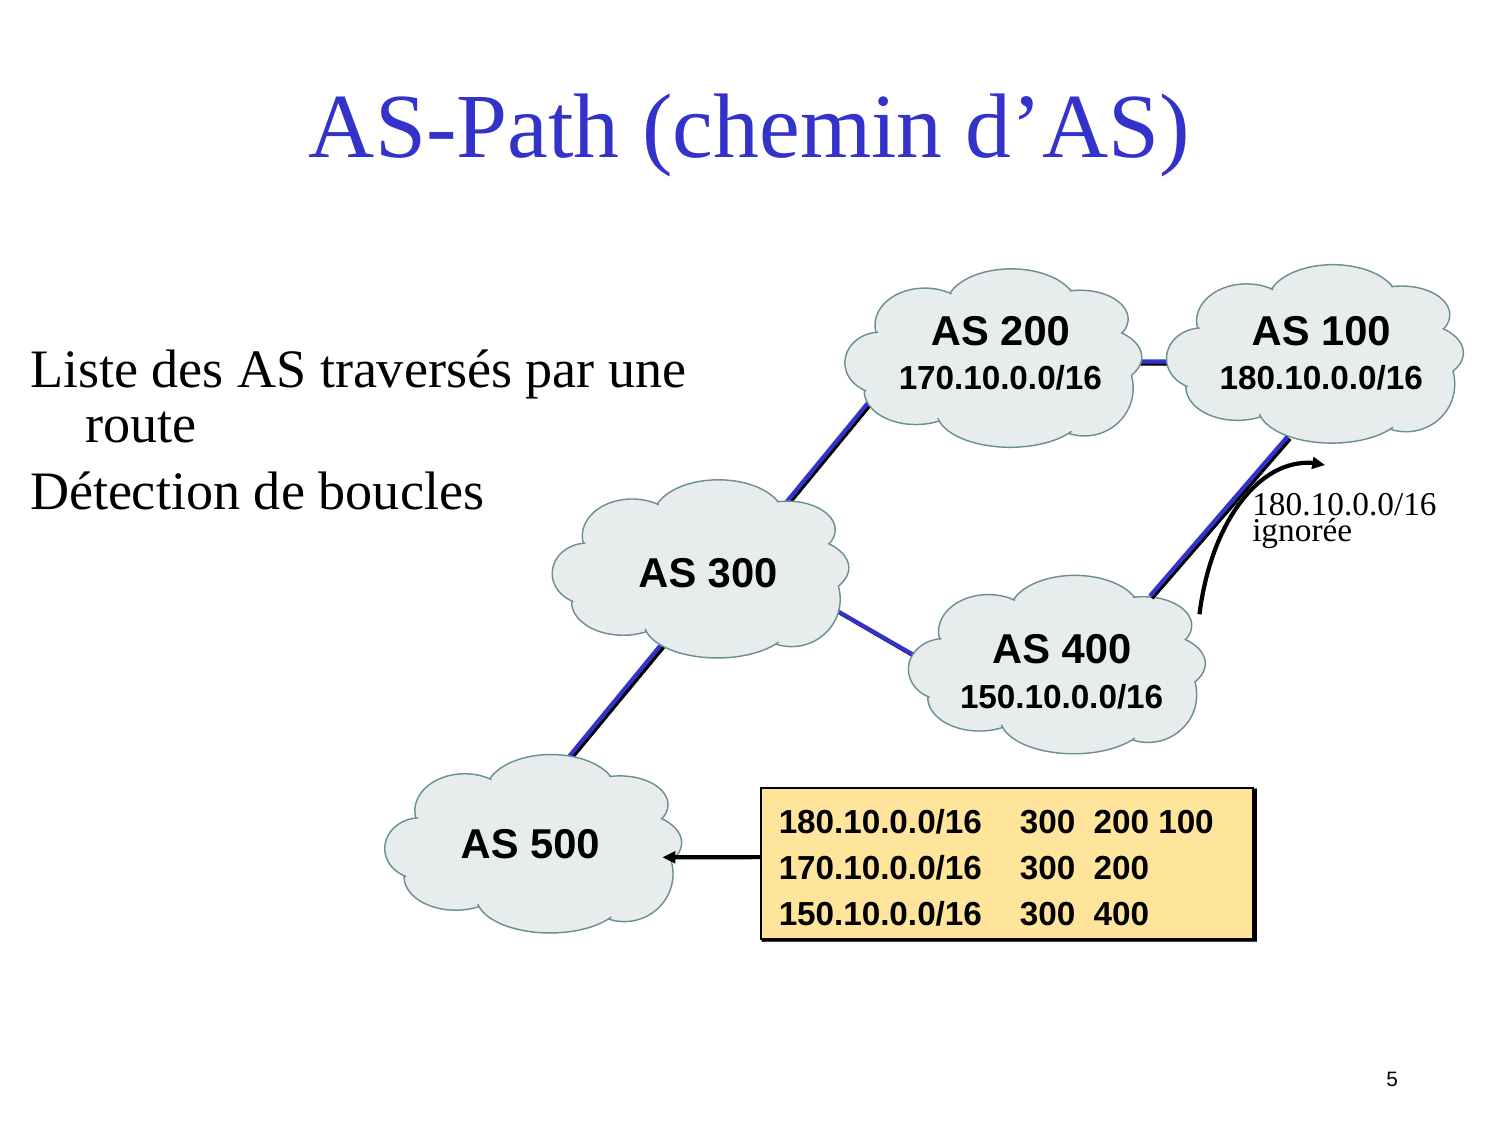

AS-Path (chemin d’AS)‏
# Liste des AS traversés par une route
Détection de boucles
AS 200
AS 100
170.10.0.0/16
180.10.0.0/16
180.10.0.0/16
ignorée
AS 300
AS 400
150.10.0.0/16
180.10.0.0/16	300 200 100
170.10.0.0/16	300 200
150.10.0.0/16	300 400
AS 500